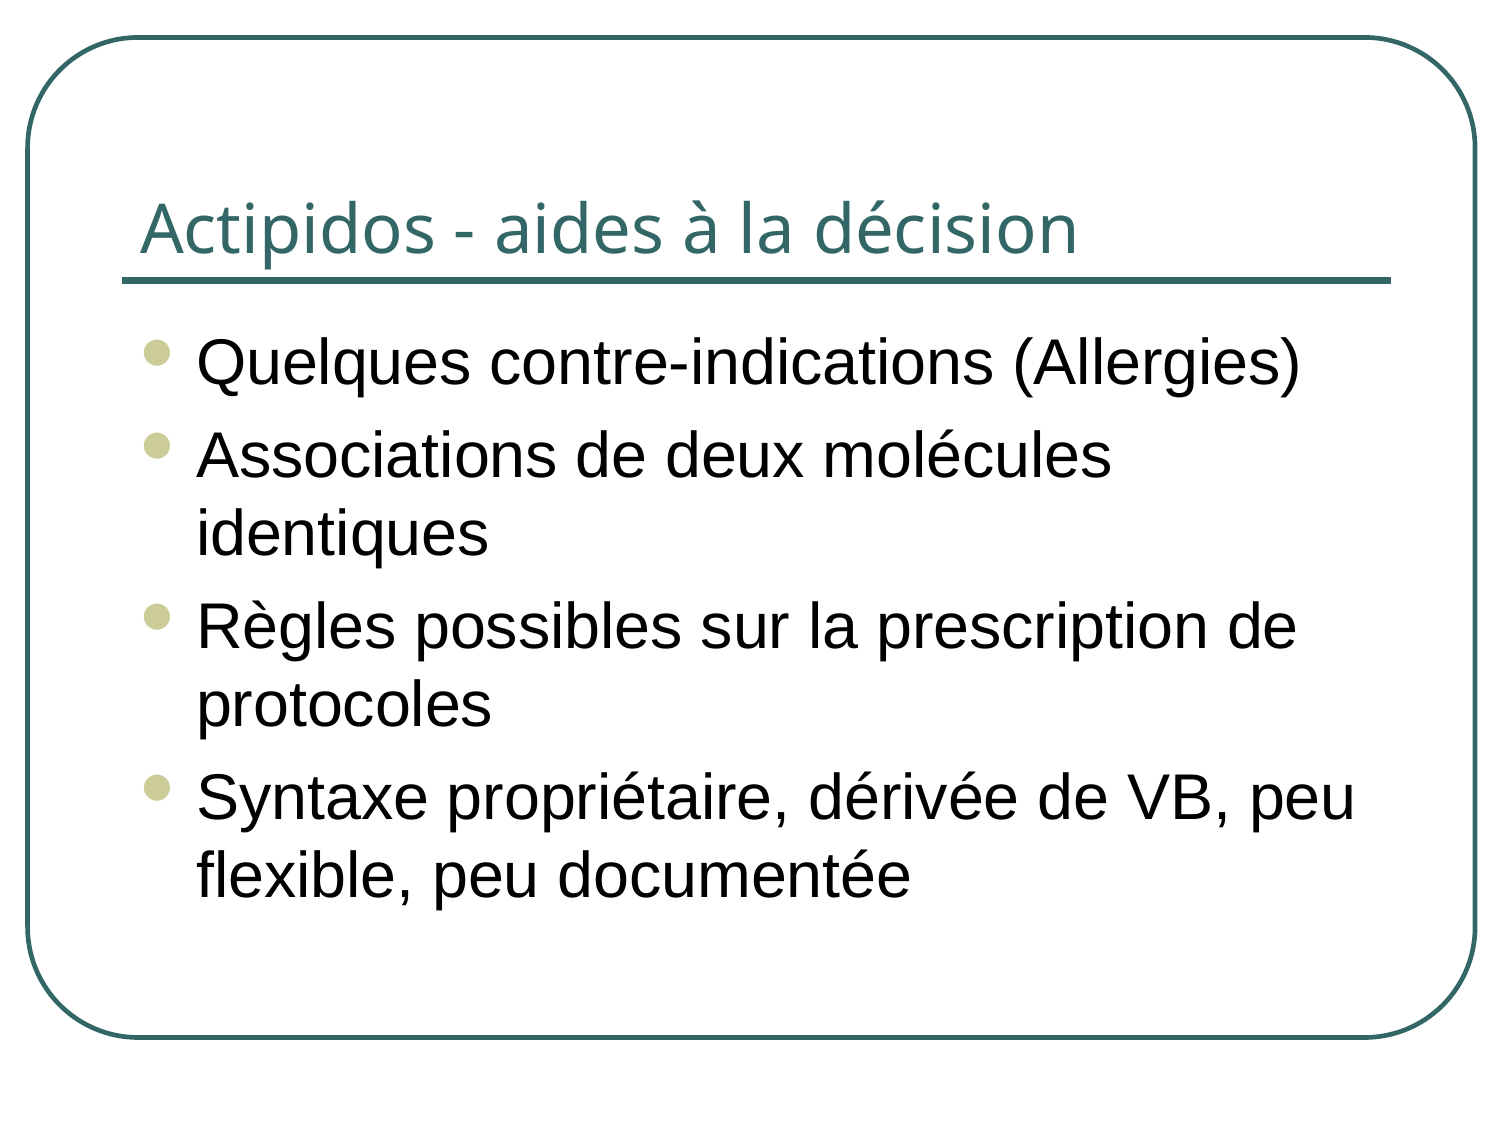

# Actipidos - aides à la décision
Quelques contre-indications (Allergies)
Associations de deux molécules identiques
Règles possibles sur la prescription de protocoles
Syntaxe propriétaire, dérivée de VB, peu flexible, peu documentée